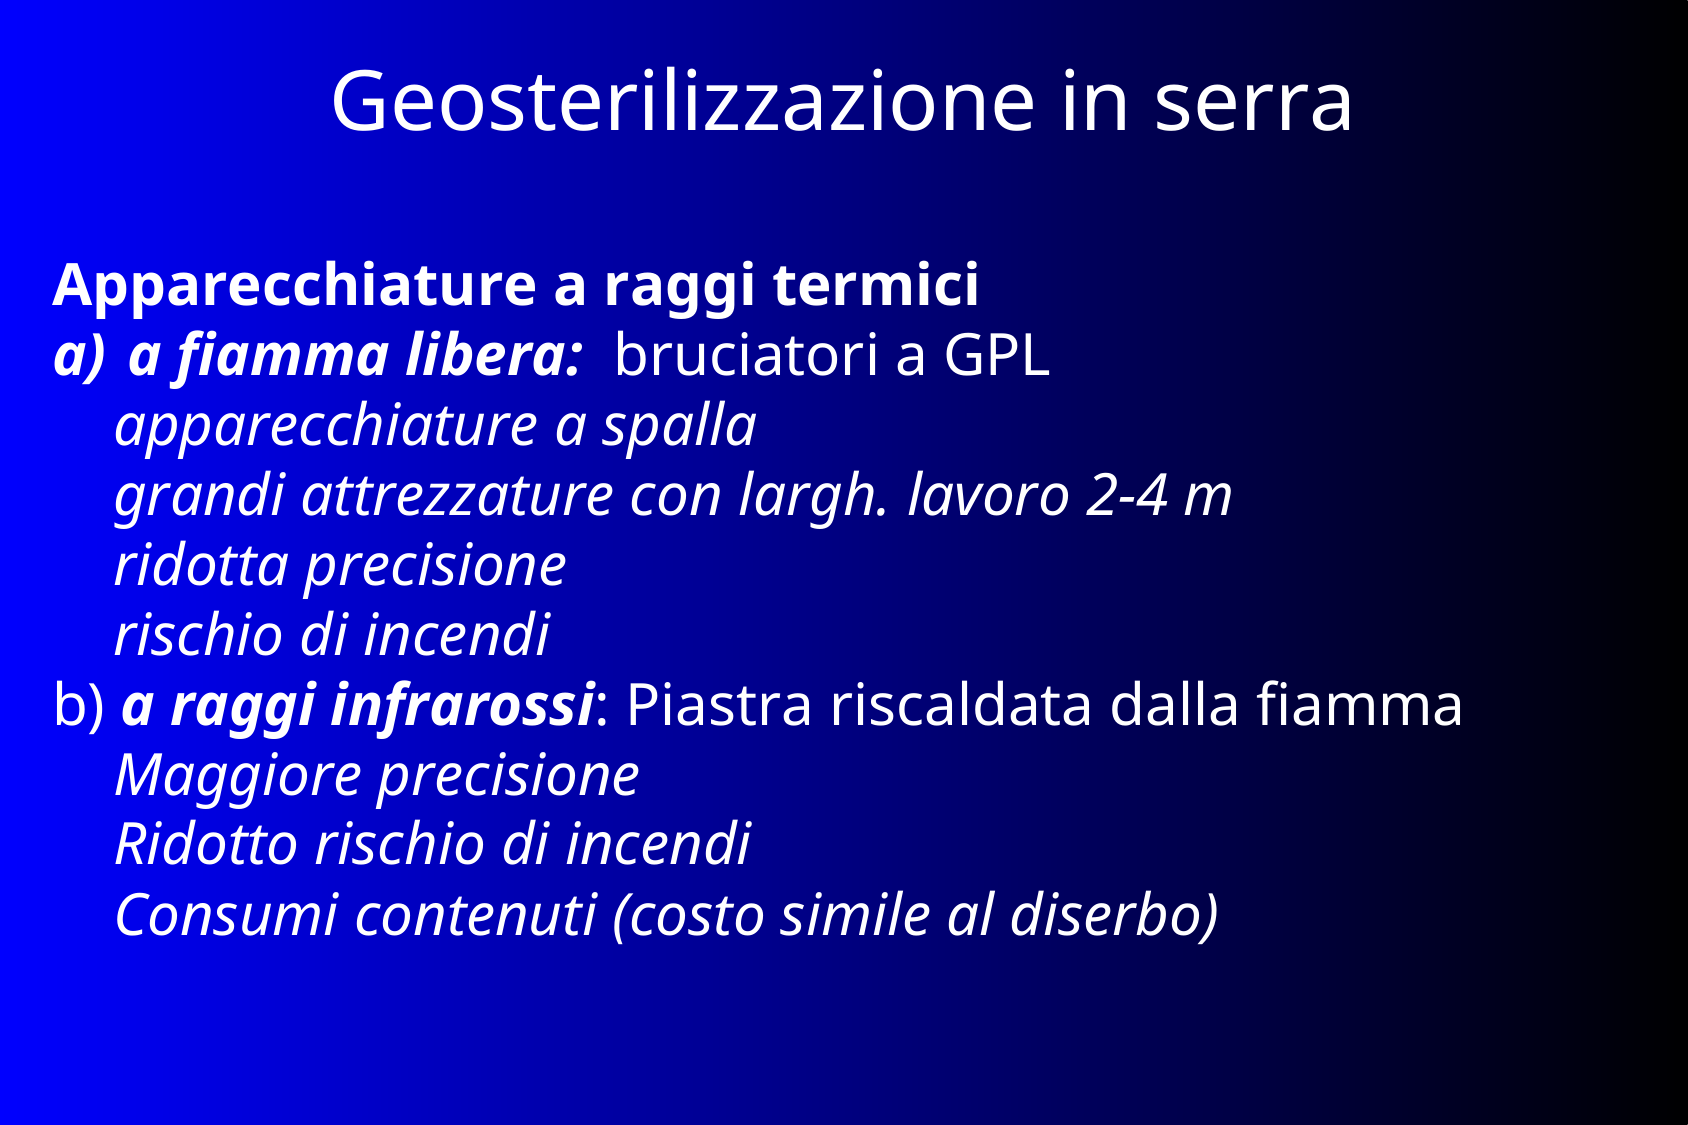

Geosterilizzazione in serra
Apparecchiature a raggi termici
a fiamma libera: bruciatori a GPL
 apparecchiature a spalla
 grandi attrezzature con largh. lavoro 2-4 m
 ridotta precisione
 rischio di incendi
b) a raggi infrarossi: Piastra riscaldata dalla fiamma
 Maggiore precisione
 Ridotto rischio di incendi
 Consumi contenuti (costo simile al diserbo)